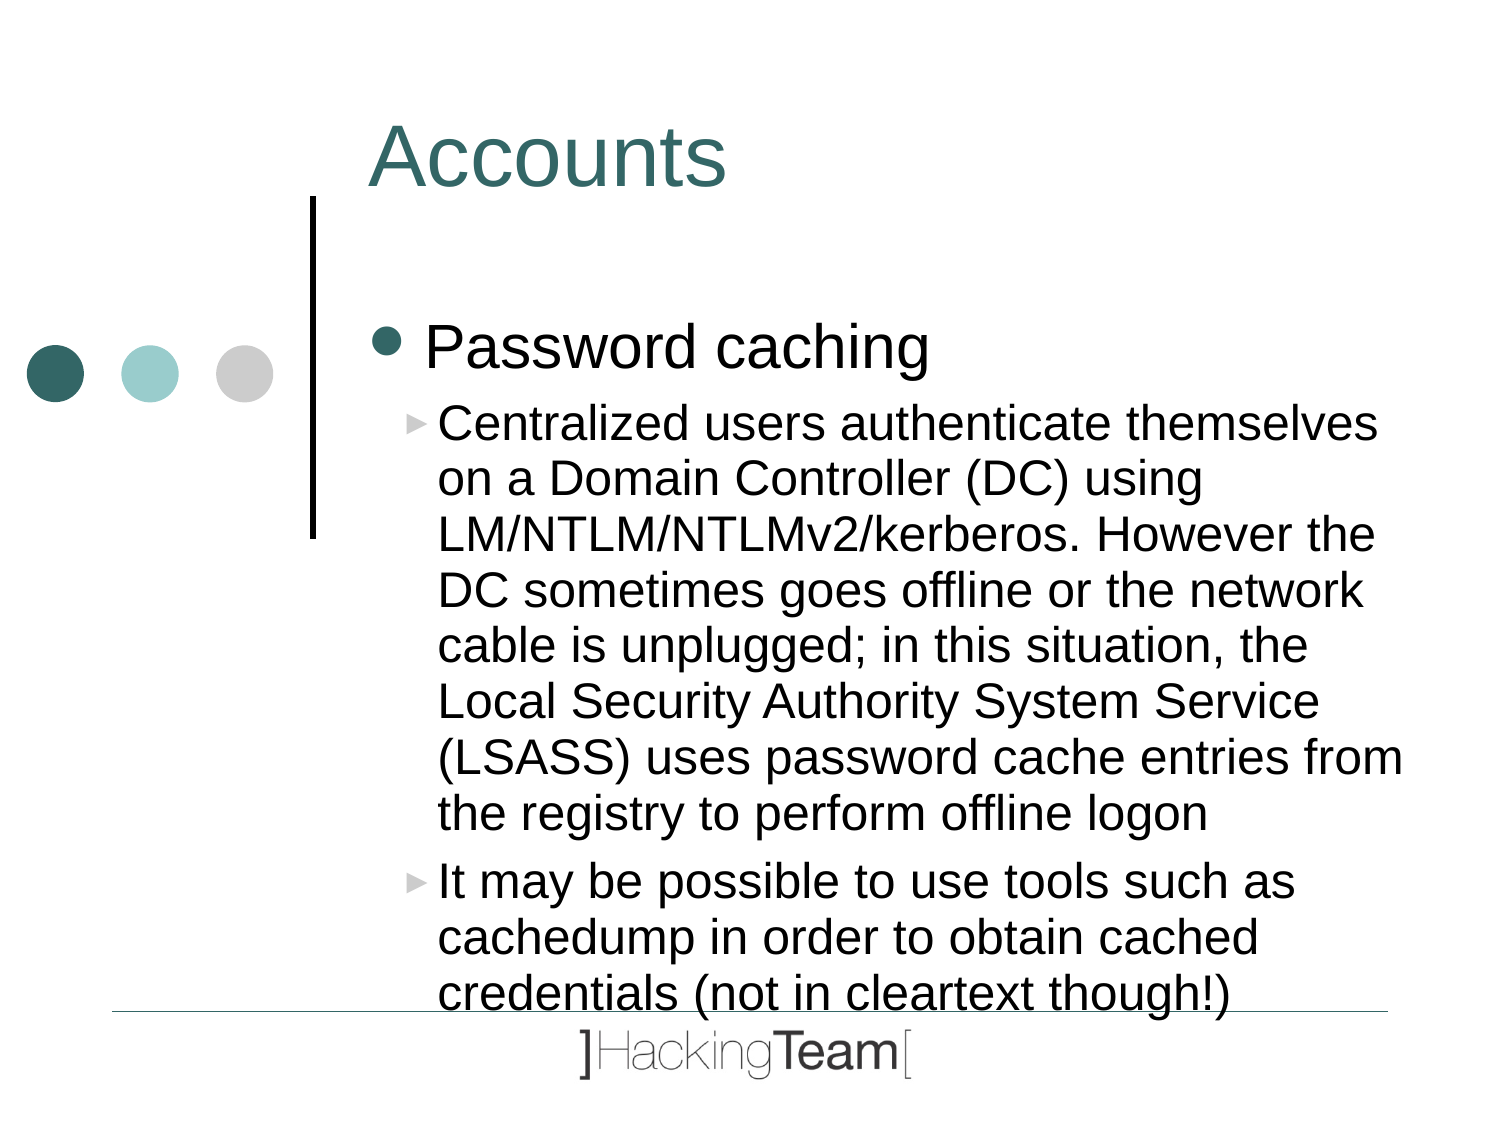

# Accounts
Password caching
Centralized users authenticate themselves on a Domain Controller (DC) using LM/NTLM/NTLMv2/kerberos. However the DC sometimes goes offline or the network cable is unplugged; in this situation, the Local Security Authority System Service (LSASS) uses password cache entries from the registry to perform offline logon
It may be possible to use tools such as cachedump in order to obtain cached credentials (not in cleartext though!)